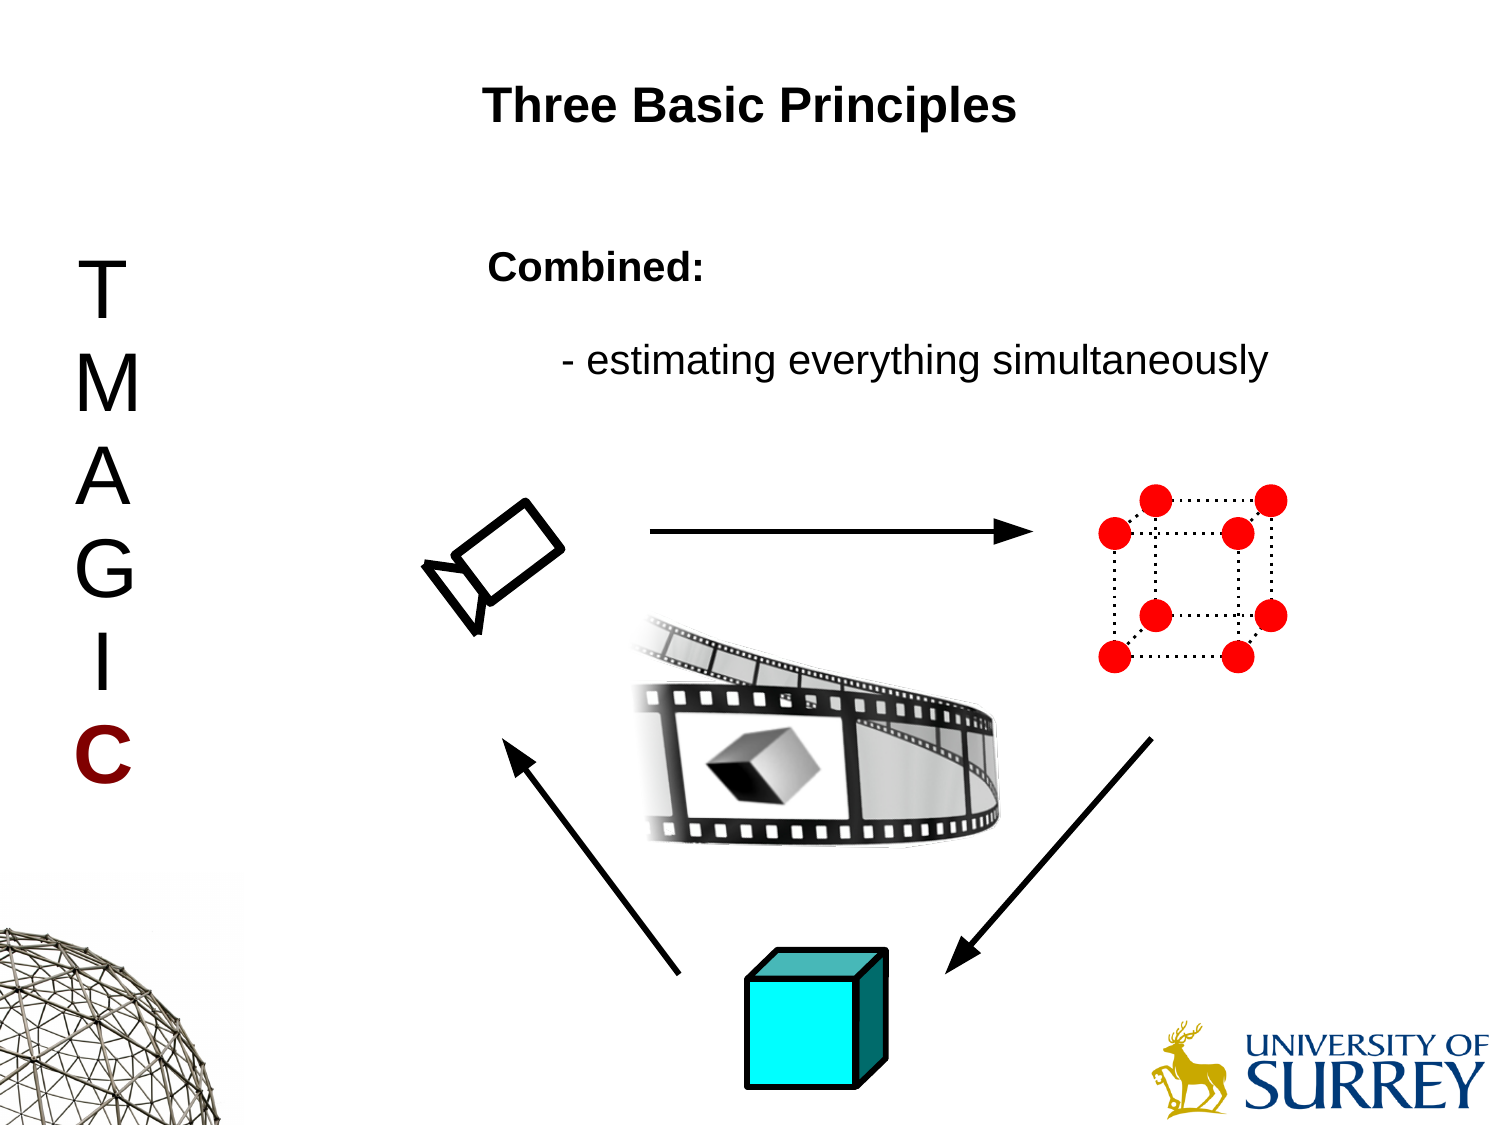

# Three Basic Principles
T
M
A
G
I
C
Combined:
	- estimating everything simultaneously